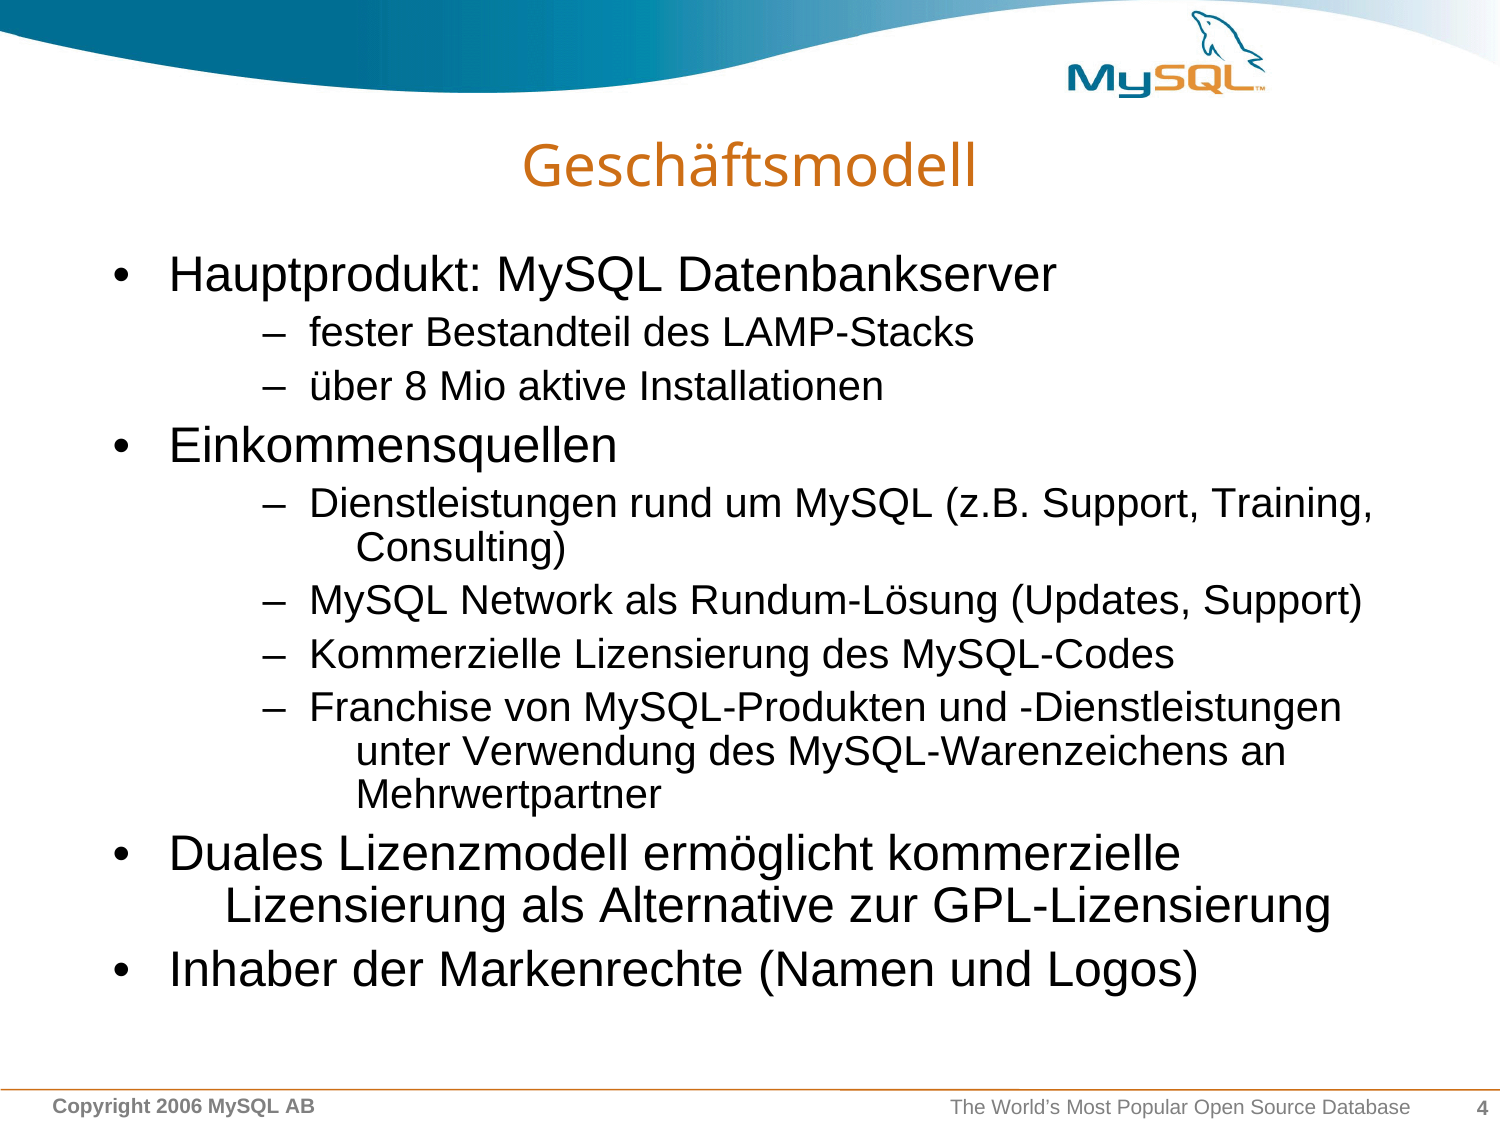

# Geschäftsmodell
Hauptprodukt: MySQL Datenbankserver
fester Bestandteil des LAMP-Stacks
über 8 Mio aktive Installationen
Einkommensquellen
Dienstleistungen rund um MySQL (z.B. Support, Training, Consulting)
MySQL Network als Rundum-Lösung (Updates, Support)
Kommerzielle Lizensierung des MySQL-Codes
Franchise von MySQL-Produkten und -Dienstleistungen unter Verwendung des MySQL-Warenzeichens an Mehrwertpartner
Duales Lizenzmodell ermöglicht kommerzielle Lizensierung als Alternative zur GPL-Lizensierung
Inhaber der Markenrechte (Namen und Logos)